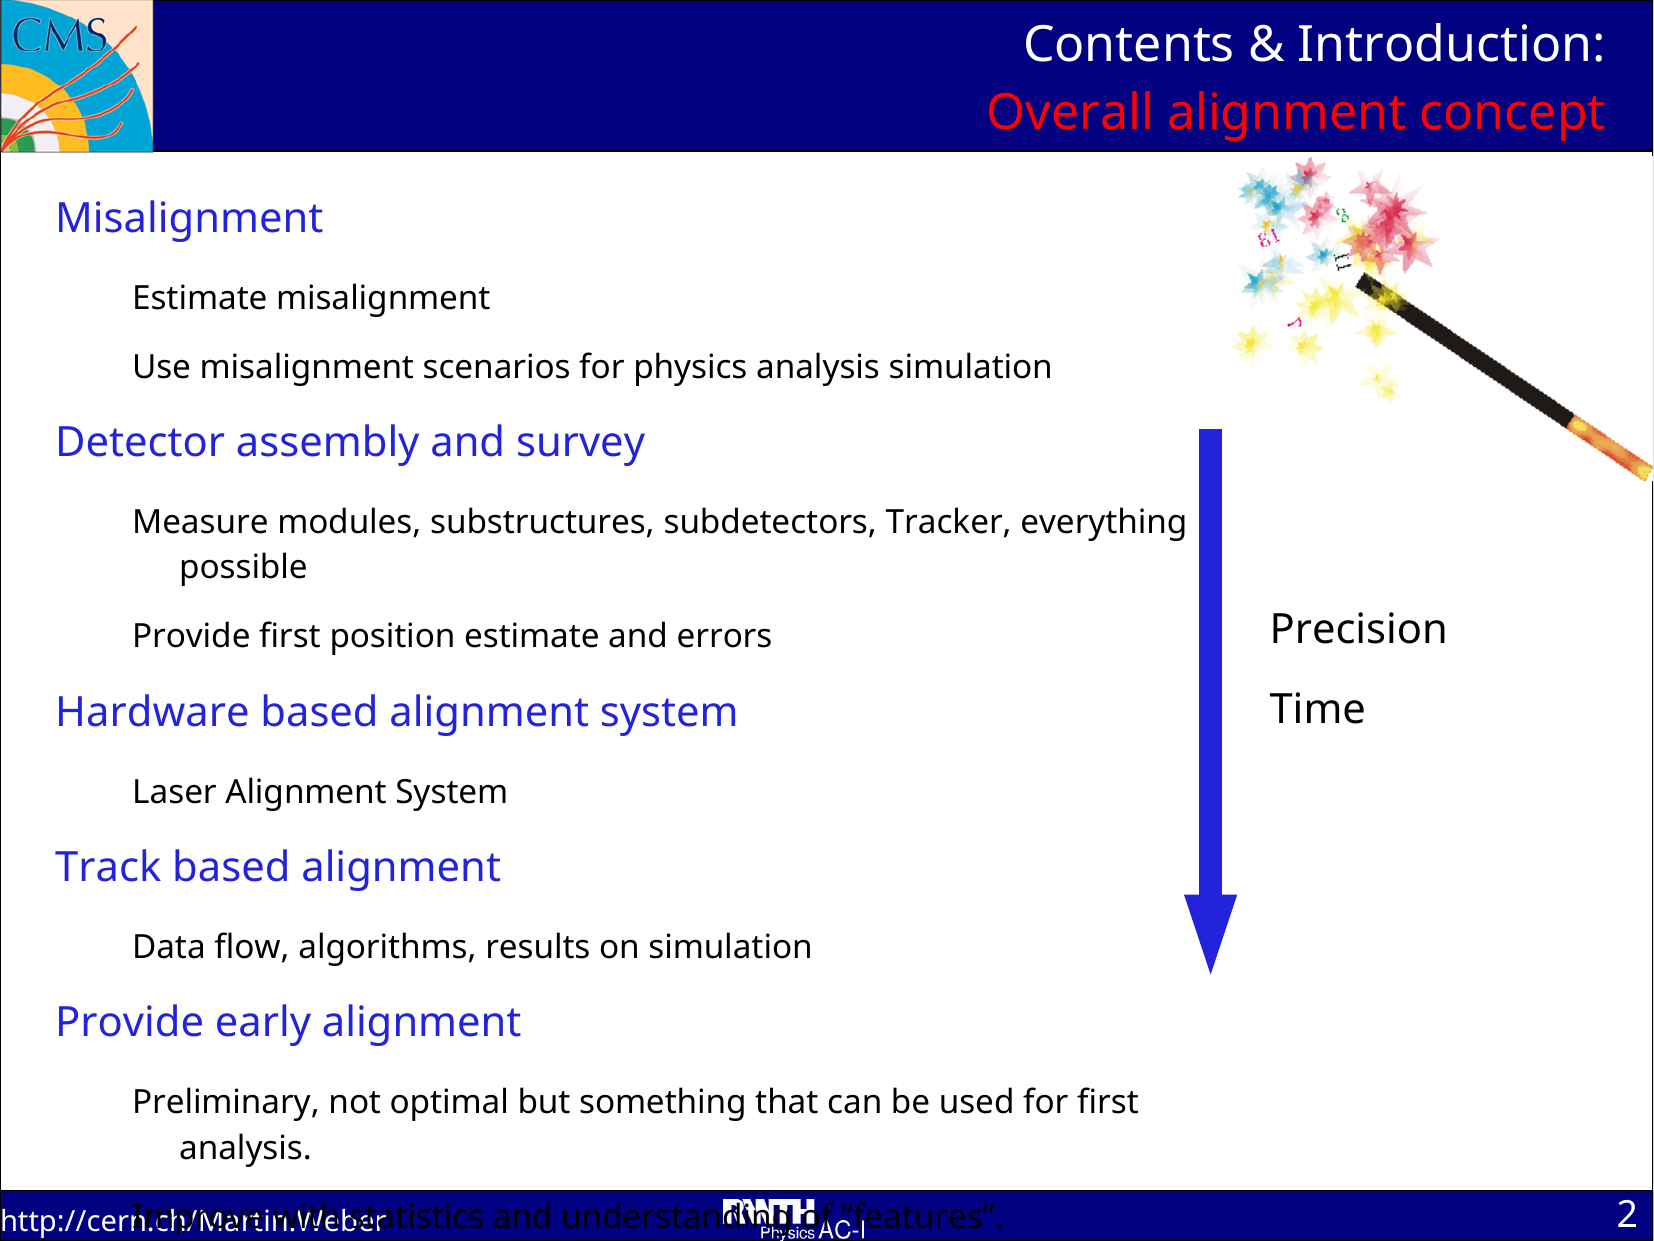

# Contents & Introduction: Overall alignment concept
Misalignment
Estimate misalignment
Use misalignment scenarios for physics analysis simulation
Detector assembly and survey
Measure modules, substructures, subdetectors, Tracker, everything possible
Provide first position estimate and errors
Hardware based alignment system
Laser Alignment System
Track based alignment
Data flow, algorithms, results on simulation
Provide early alignment
Preliminary, not optimal but something that can be used for first analysis.
Improve with statistics and understanding of “features”.
Precision
Time